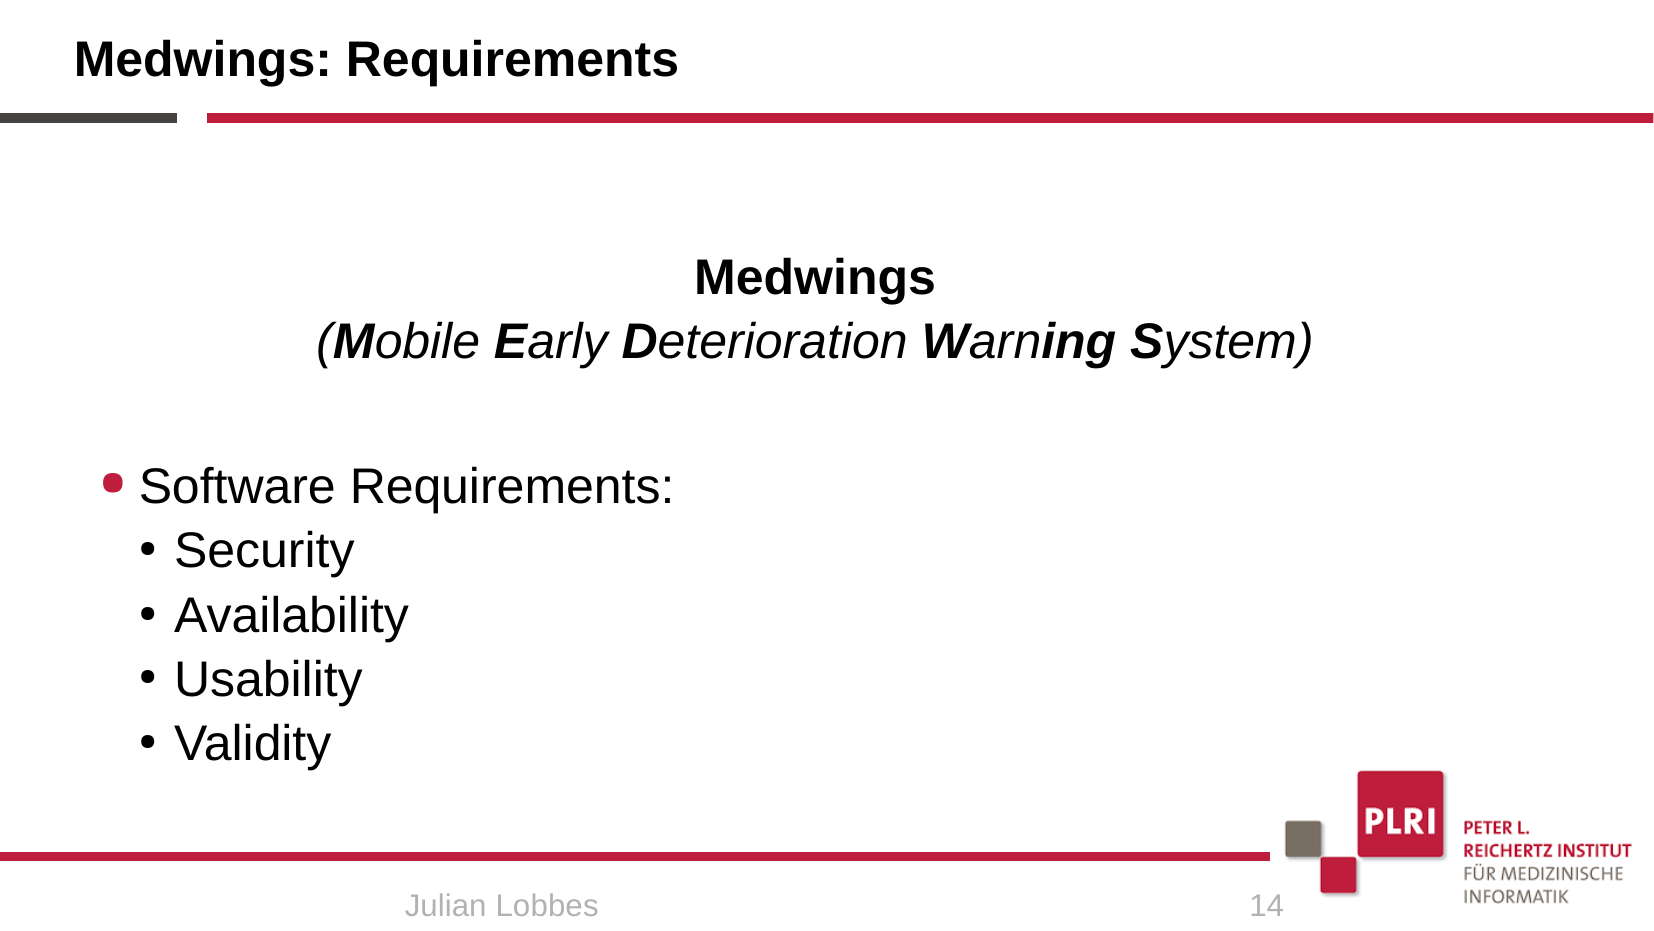

Medwings: Requirements
Medwings
(Mobile Early Deterioration Warning System)
Software Requirements:
Security
Availability
Usability
Validity
Julian Lobbes